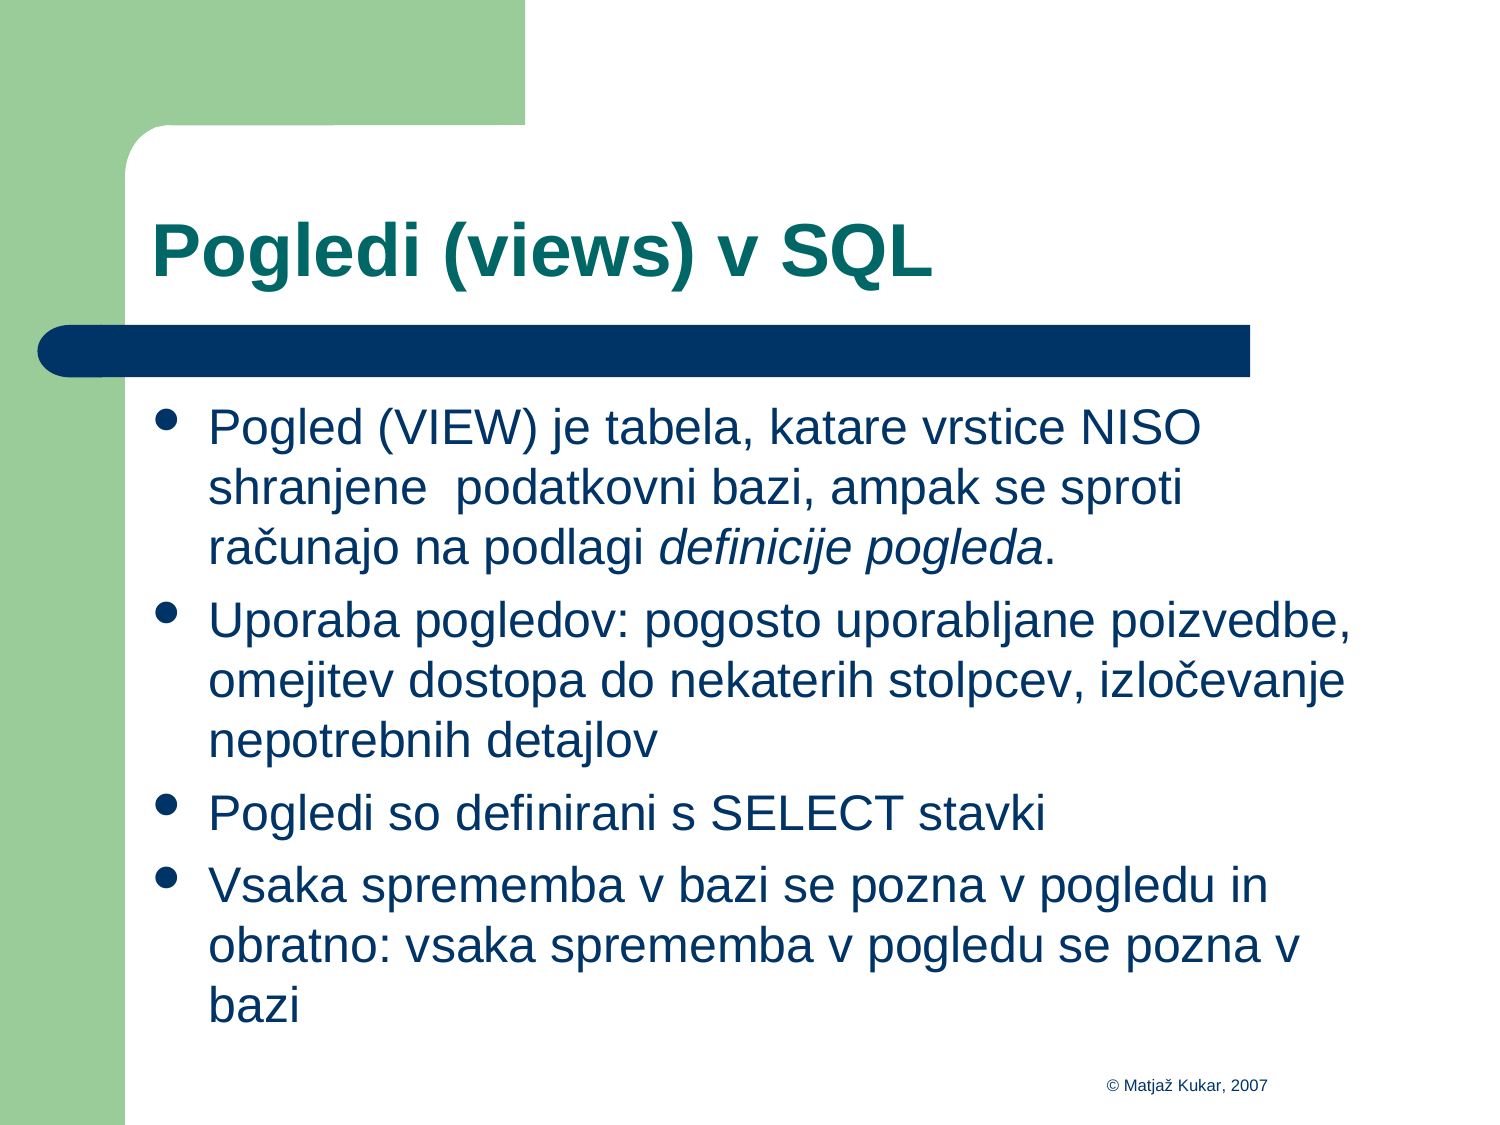

# Pogledi (views) v SQL
Pogled (VIEW) je tabela, katare vrstice NISO shranjene podatkovni bazi, ampak se sproti računajo na podlagi definicije pogleda.
Uporaba pogledov: pogosto uporabljane poizvedbe, omejitev dostopa do nekaterih stolpcev, izločevanje nepotrebnih detajlov
Pogledi so definirani s SELECT stavki
Vsaka sprememba v bazi se pozna v pogledu in obratno: vsaka sprememba v pogledu se pozna v bazi
© Matjaž Kukar, 2007